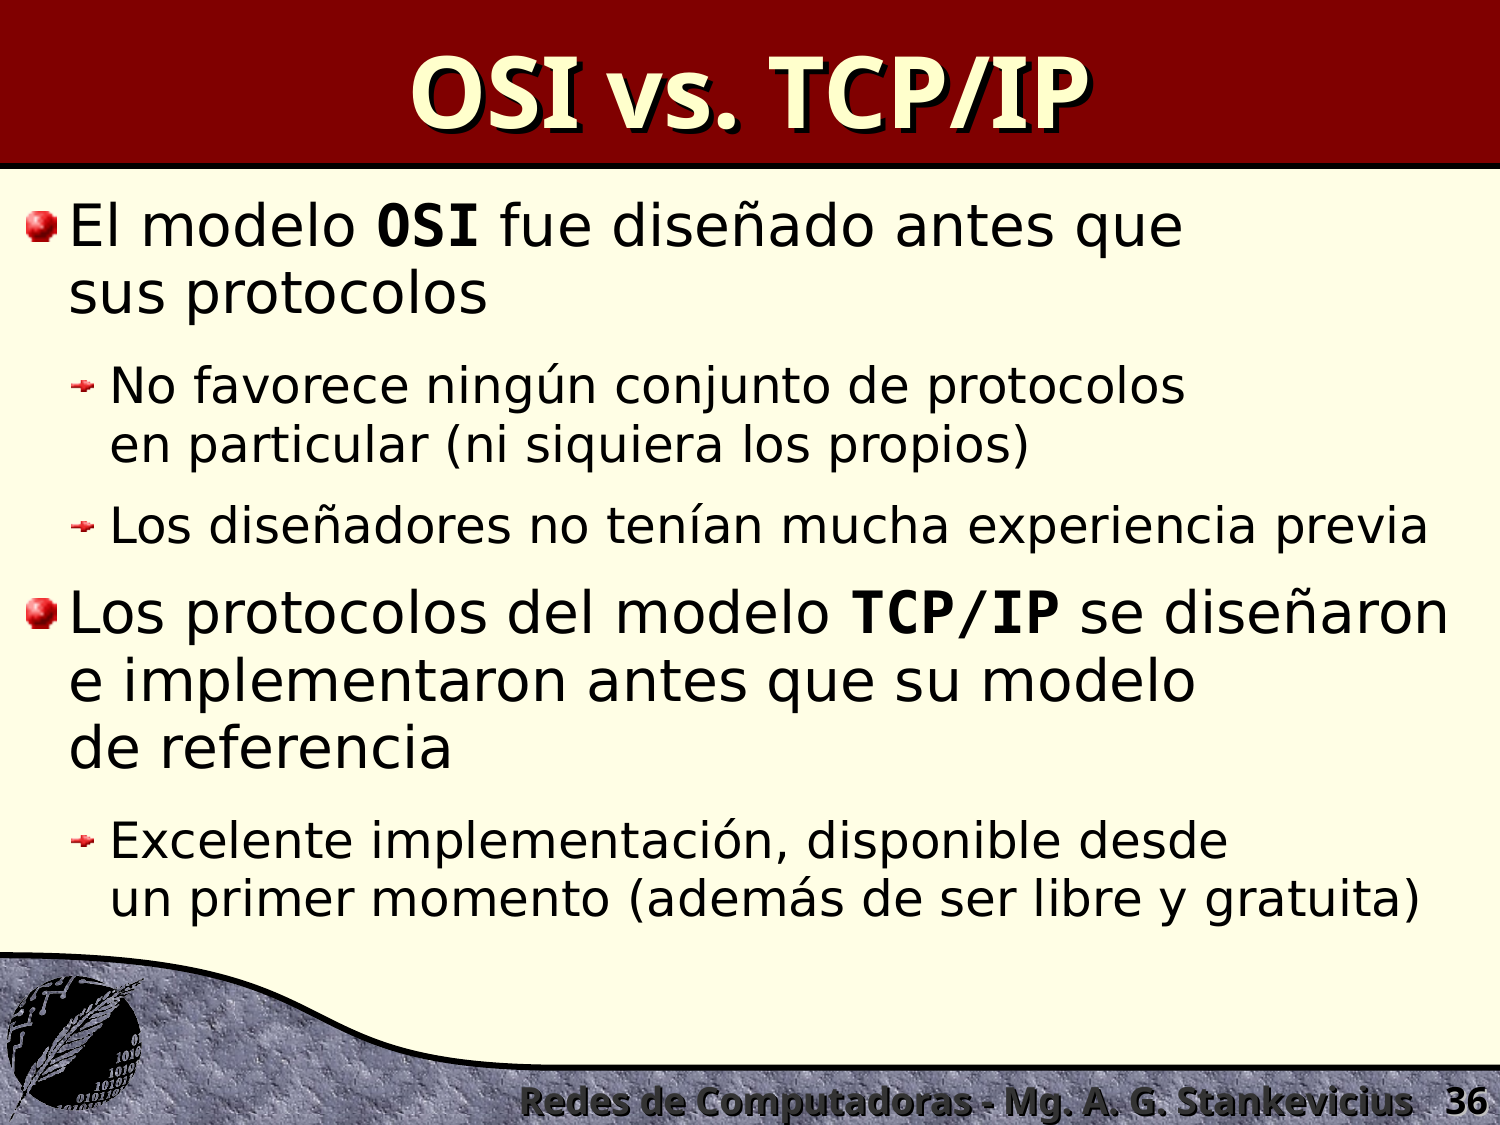

# OSI vs. TCP/IP
El modelo OSI fue diseñado antes que
sus protocolos
No favorece ningún conjunto de protocolos
en particular (ni siquiera los propios)
Los diseñadores no tenían mucha experiencia previa
Los protocolos del modelo TCP/IP se diseñaron e implementaron antes que su modelo
de referencia
Excelente implementación, disponible desde
un primer momento (además de ser libre y gratuita)
36